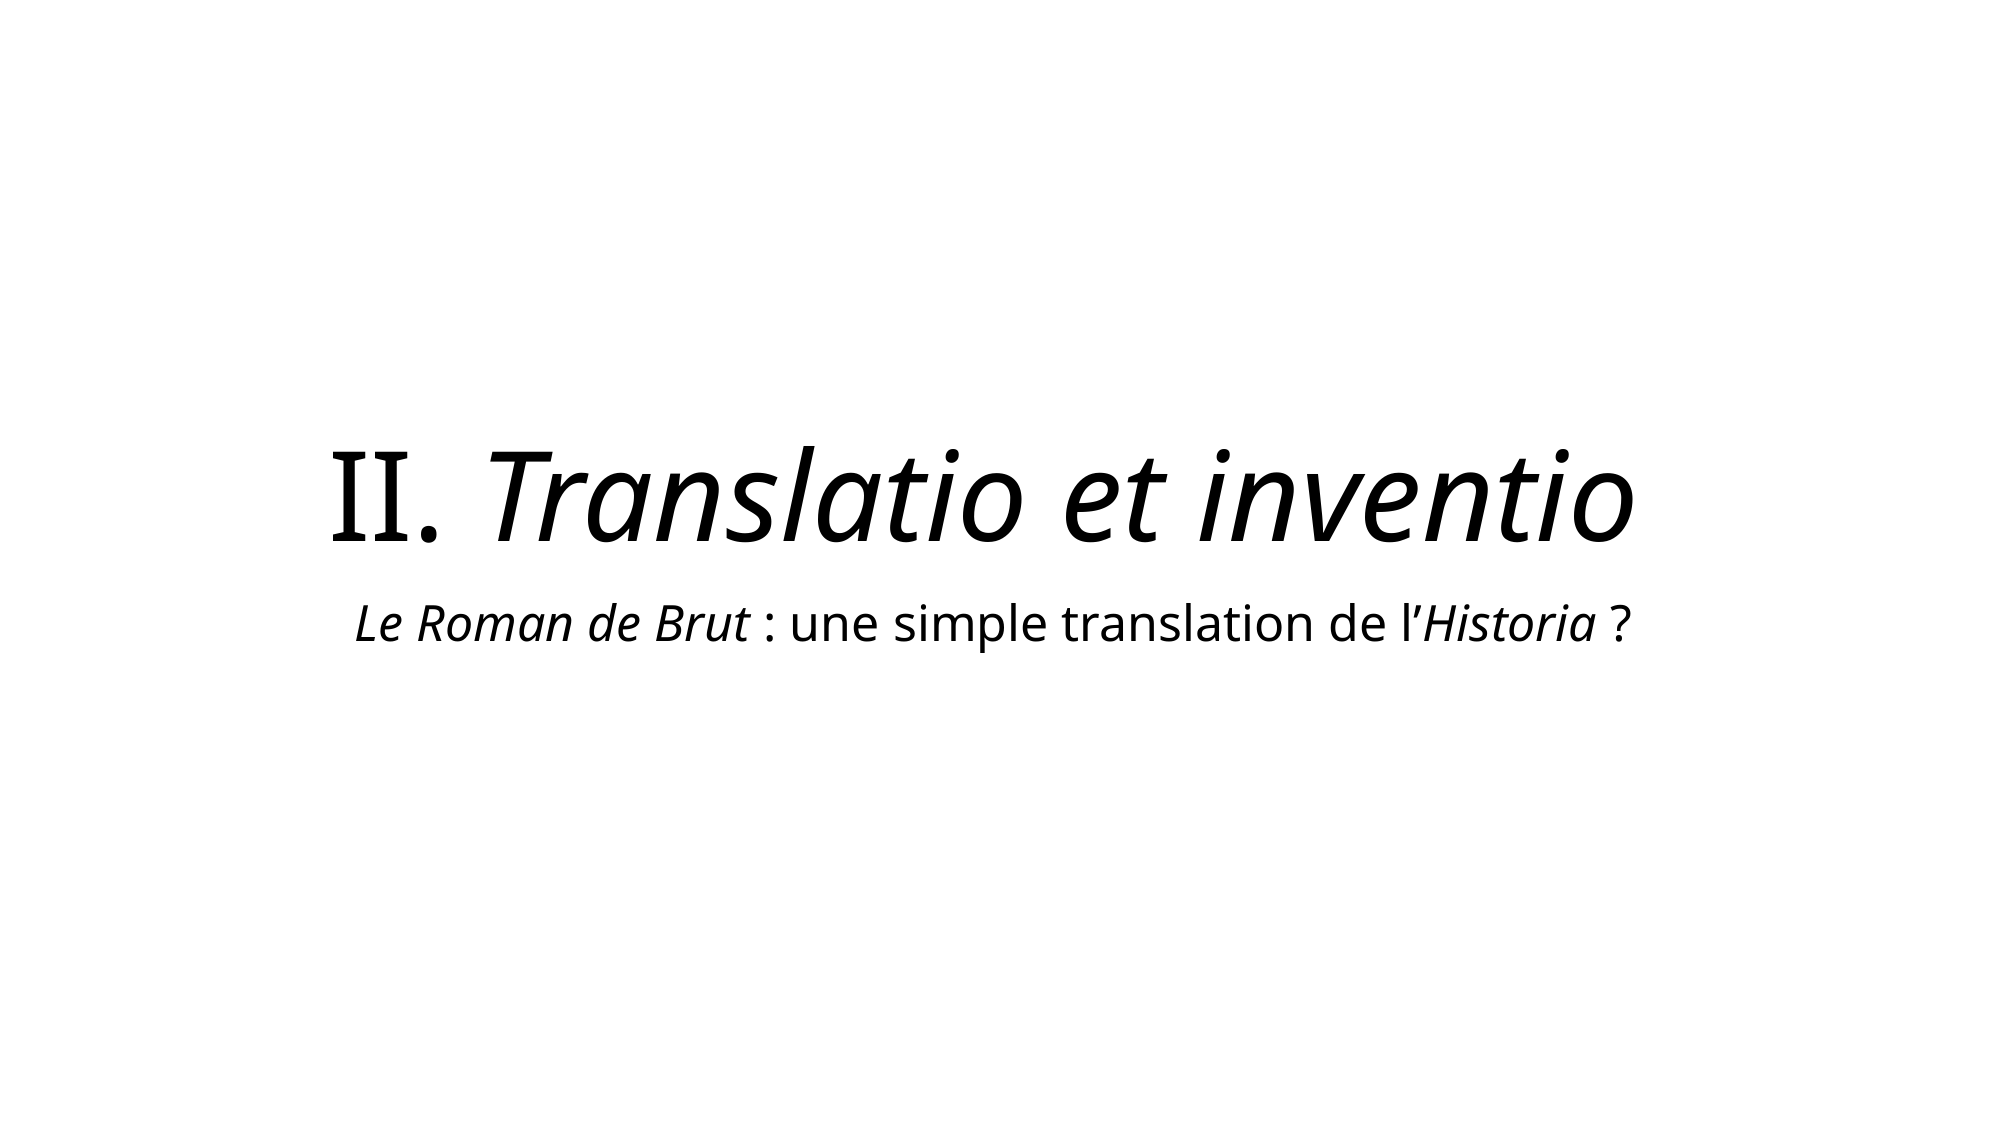

# II. Translatio et inventio
Le Roman de Brut : une simple translation de l’Historia ?